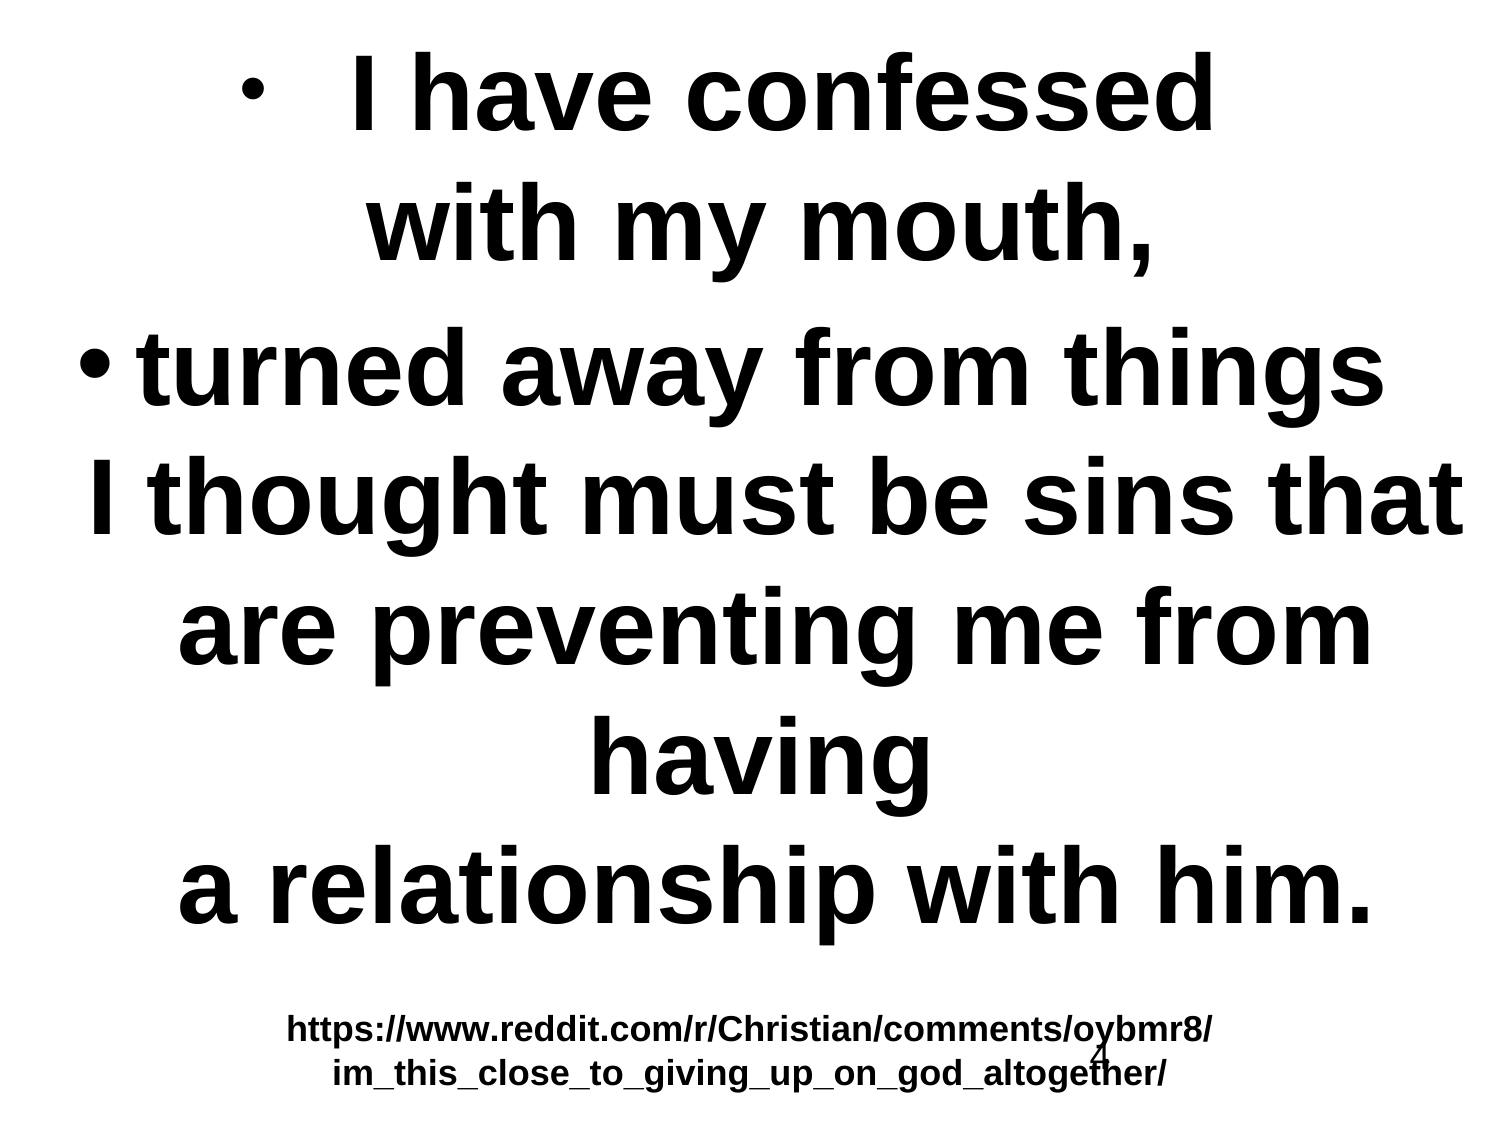

# I have confessed with my mouth,
turned away from things
I thought must be sins that are preventing me from having
a relationship with him.
https://www.reddit.com/r/Christian/comments/oybmr8/im_this_close_to_giving_up_on_god_altogether/
4